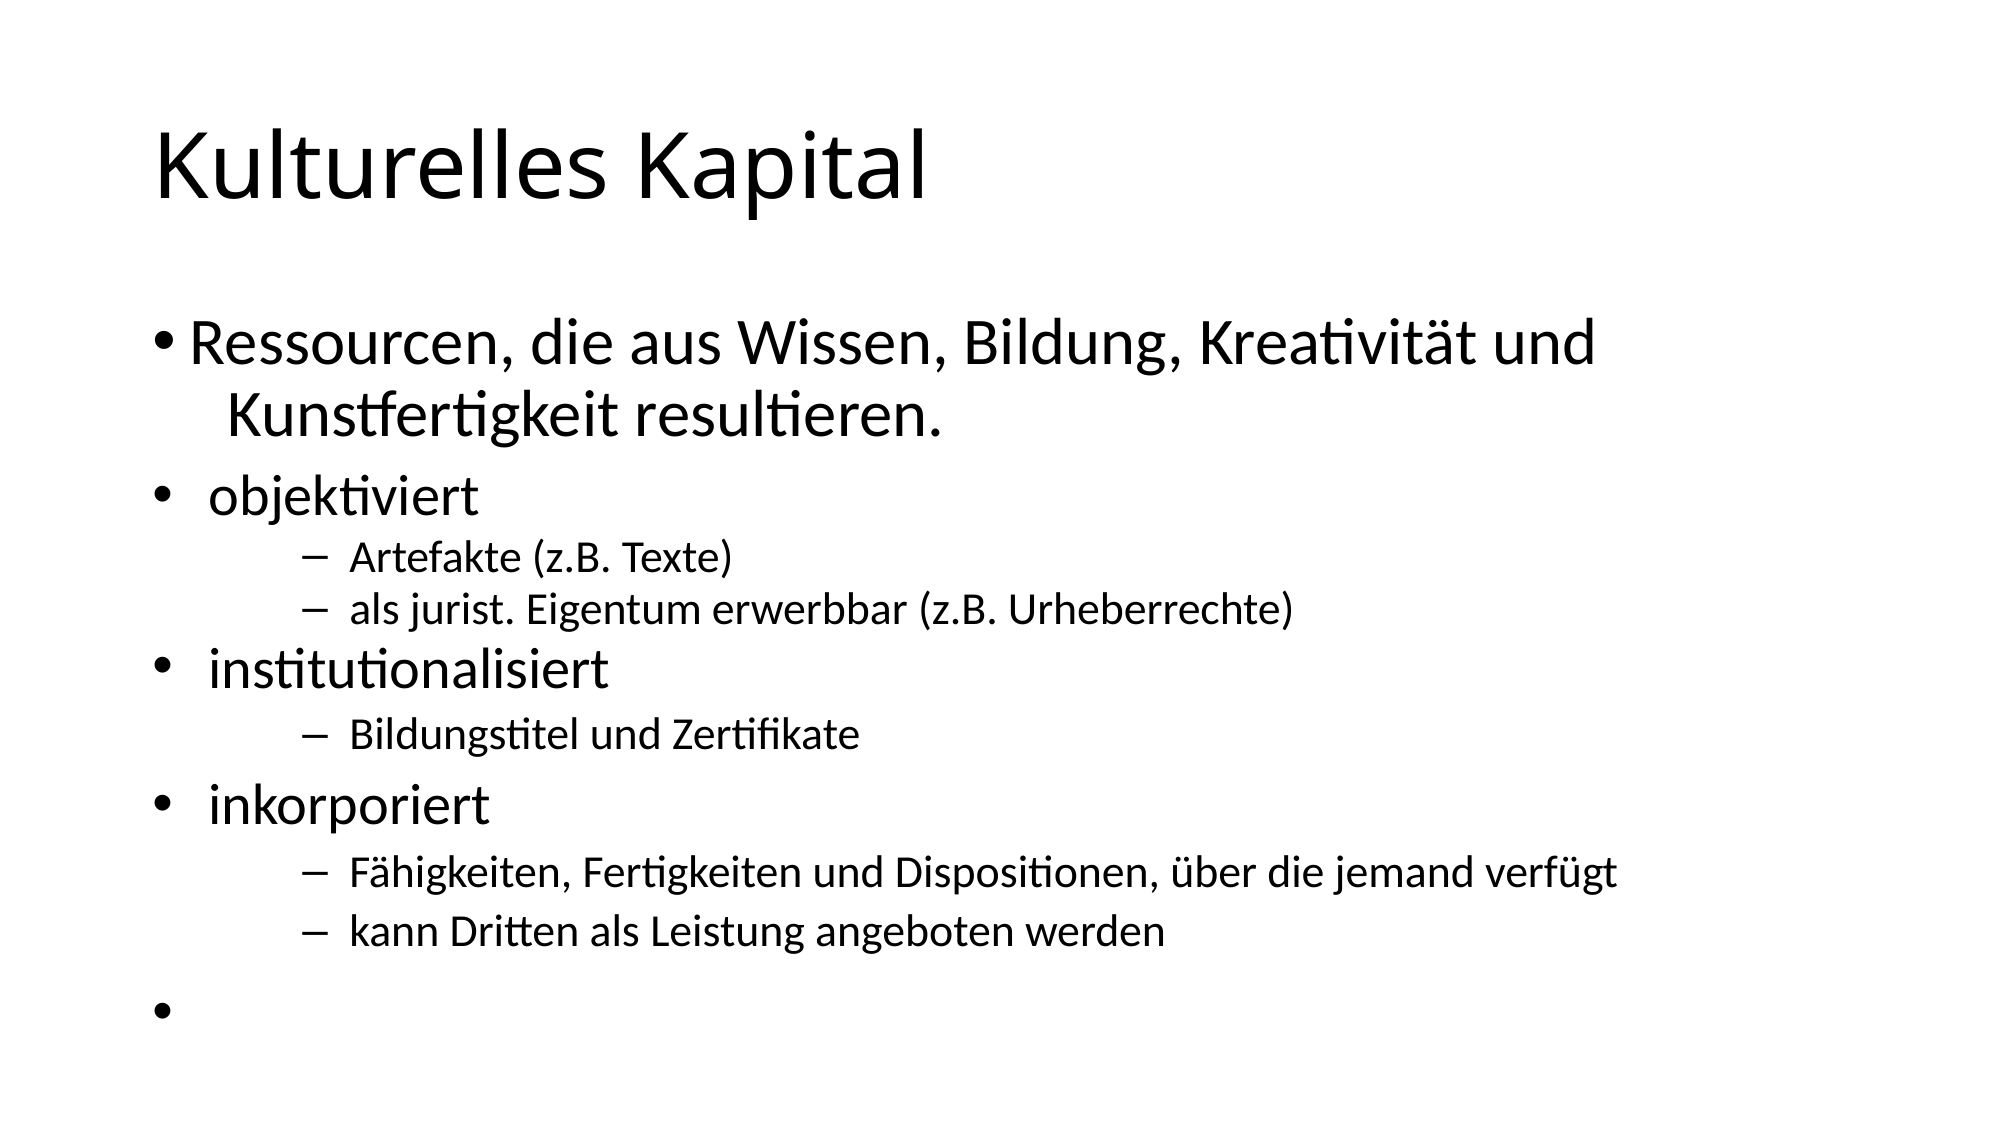

# Kulturelles Kapital
Ressourcen, die aus Wissen, Bildung, Kreativität und Kunstfertigkeit resultieren.
objektiviert
Artefakte (z.B. Texte)
als jurist. Eigentum erwerbbar (z.B. Urheberrechte)
institutionalisiert
Bildungstitel und Zertifikate
inkorporiert
Fähigkeiten, Fertigkeiten und Dispositionen, über die jemand verfügt
kann Dritten als Leistung angeboten werden